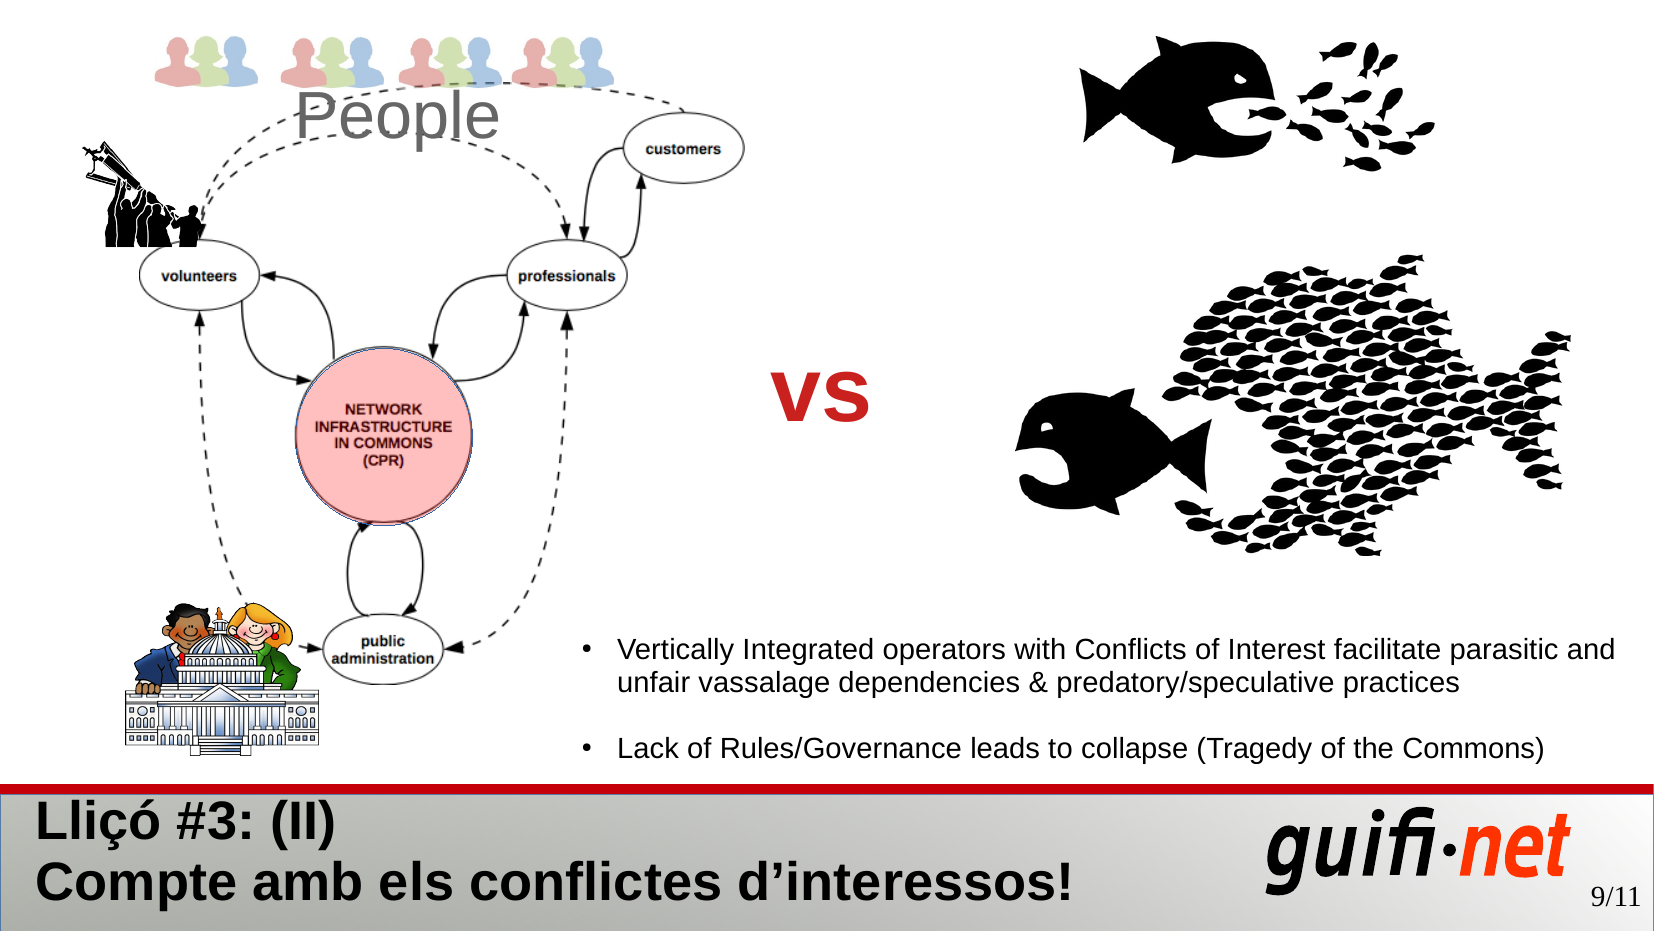

People
vs
Vertically Integrated operators with Conflicts of Interest facilitate parasitic and unfair vassalage dependencies & predatory/speculative practices
Lack of Rules/Governance leads to collapse (Tragedy of the Commons)
# Lliçó #3: (II) Compte amb els conflictes d’interessos!